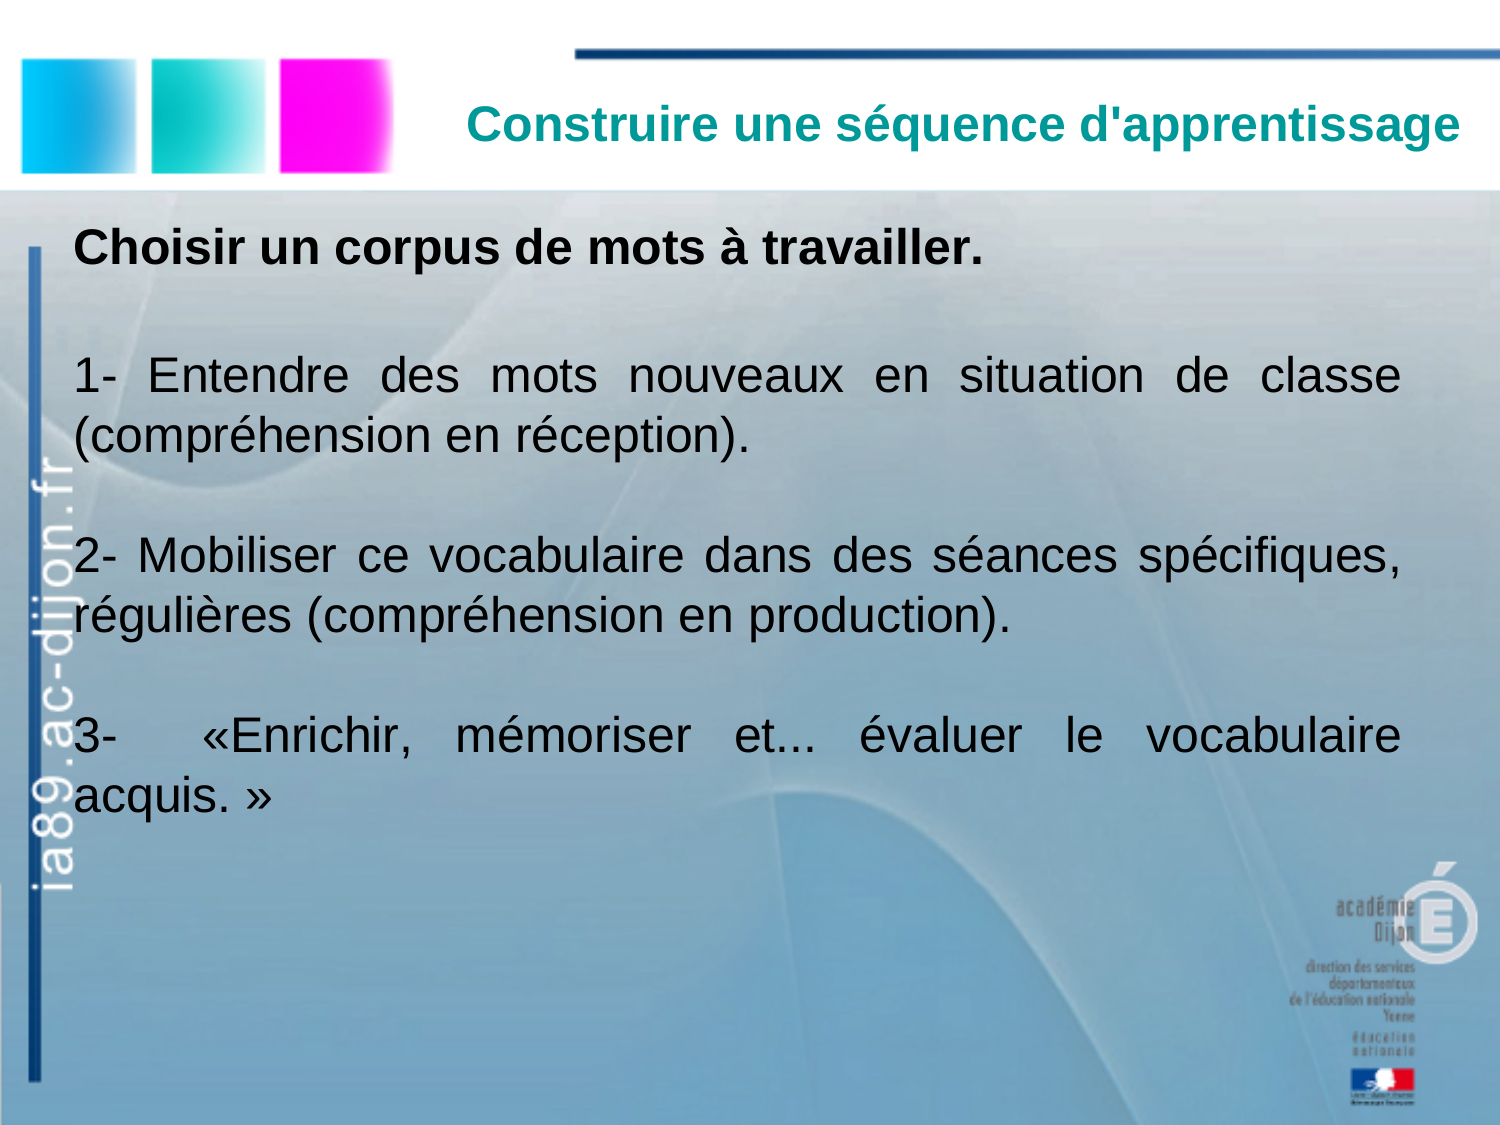

# Construire une séquence d'apprentissage
Choisir un corpus de mots à travailler.
1- Entendre des mots nouveaux en situation de classe (compréhension en réception).
2- Mobiliser ce vocabulaire dans des séances spécifiques, régulières (compréhension en production).
3- «Enrichir, mémoriser et... évaluer le vocabulaire acquis. »